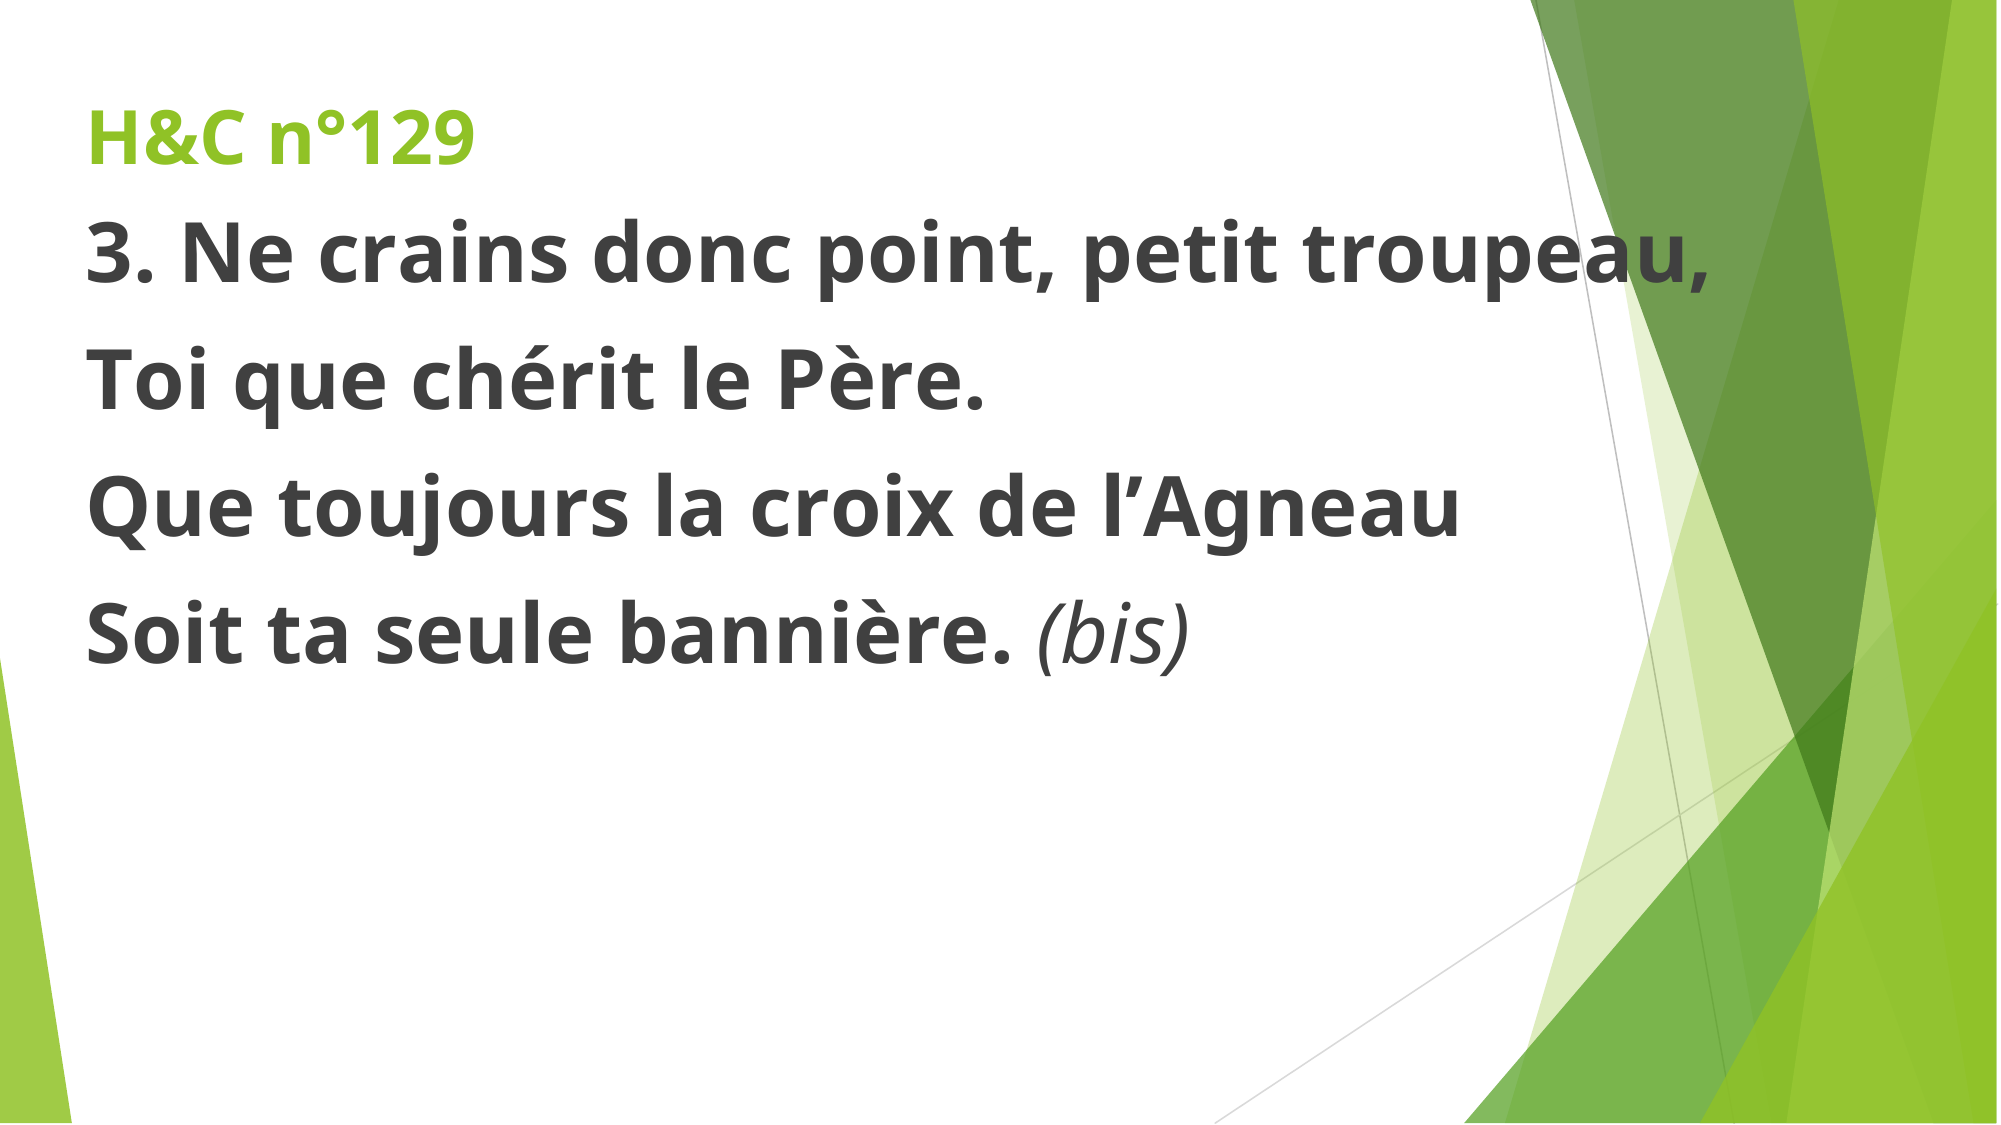

H&C n°129
3. Ne crains donc point, petit troupeau,
Toi que chérit le Père.
Que toujours la croix de l’Agneau
Soit ta seule bannière. (bis)